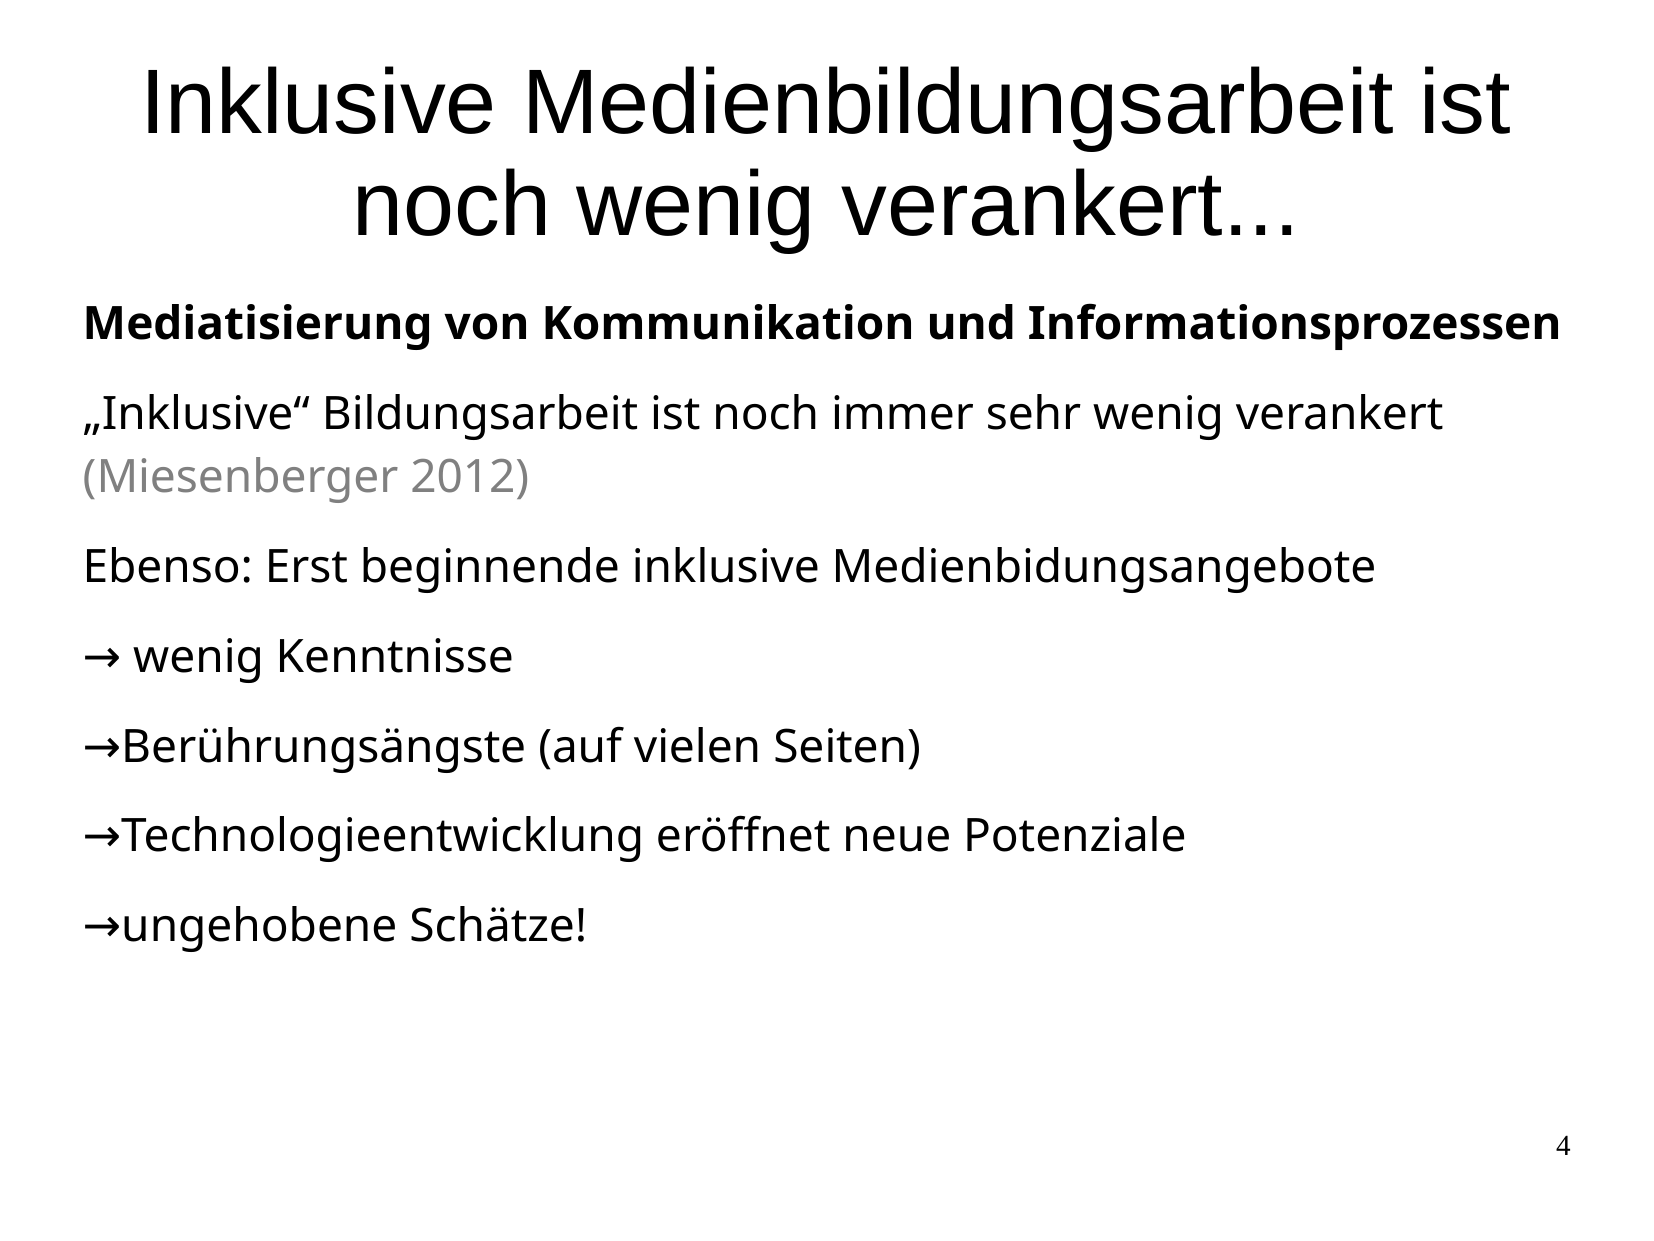

# Inklusive Medienbildungsarbeit ist noch wenig verankert...
Mediatisierung von Kommunikation und Informationsprozessen
„Inklusive“ Bildungsarbeit ist noch immer sehr wenig verankert (Miesenberger 2012)
Ebenso: Erst beginnende inklusive Medienbidungsangebote
→ wenig Kenntnisse
→Berührungsängste (auf vielen Seiten)
→Technologieentwicklung eröffnet neue Potenziale
→ungehobene Schätze!
4